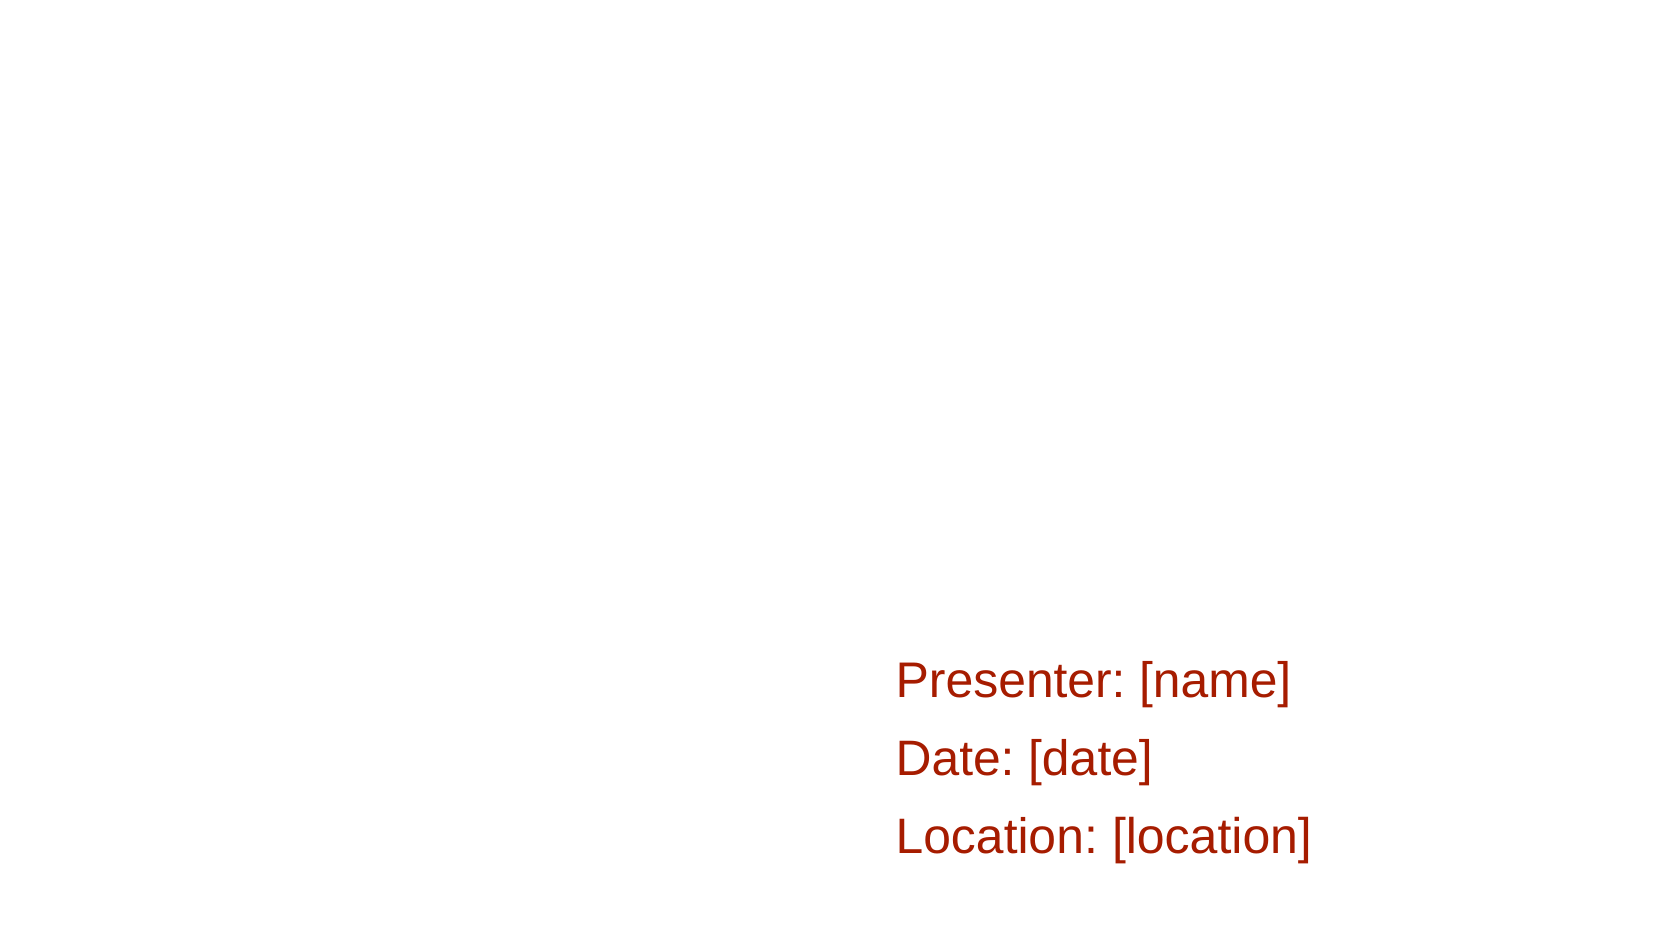

#
Presenter: [name]
Date: [date]
Location: [location]